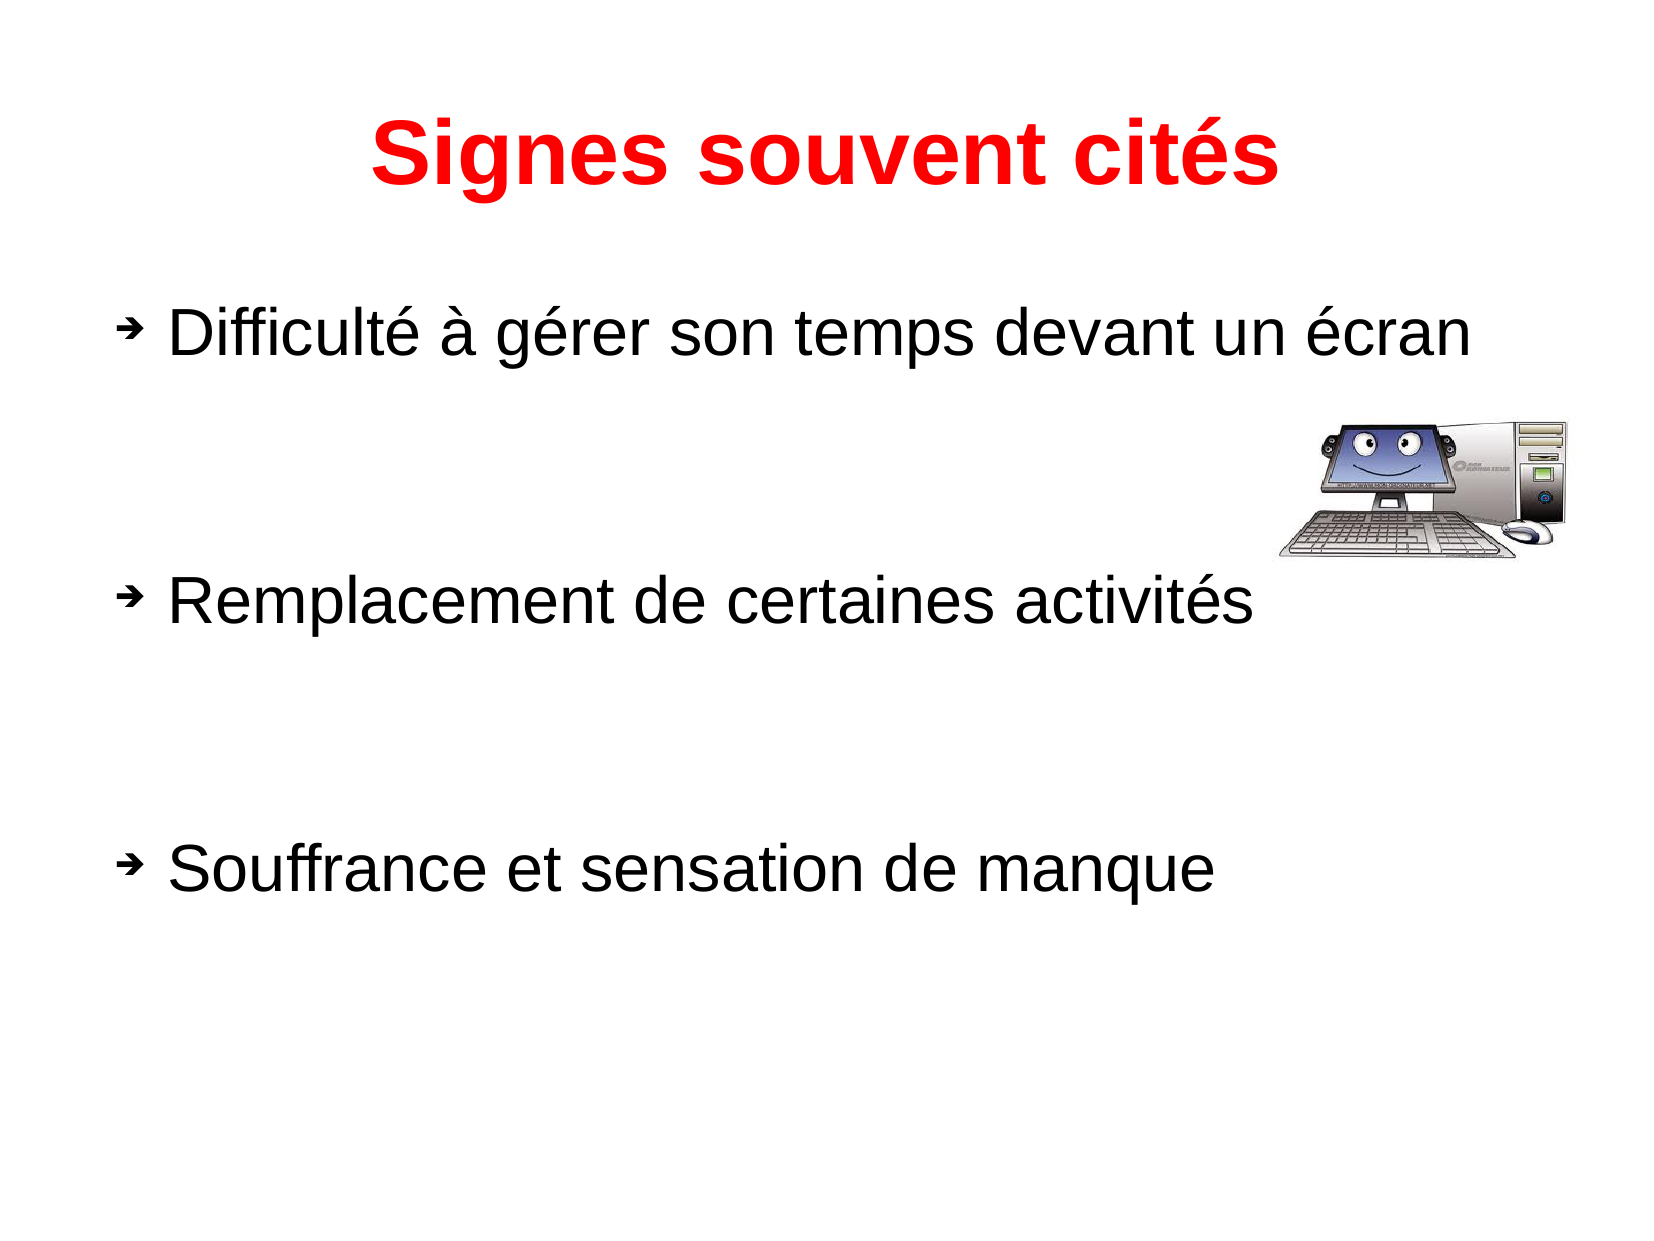

# Signes souvent cités
Difficulté à gérer son temps devant un écran
Remplacement de certaines activités
Souffrance et sensation de manque